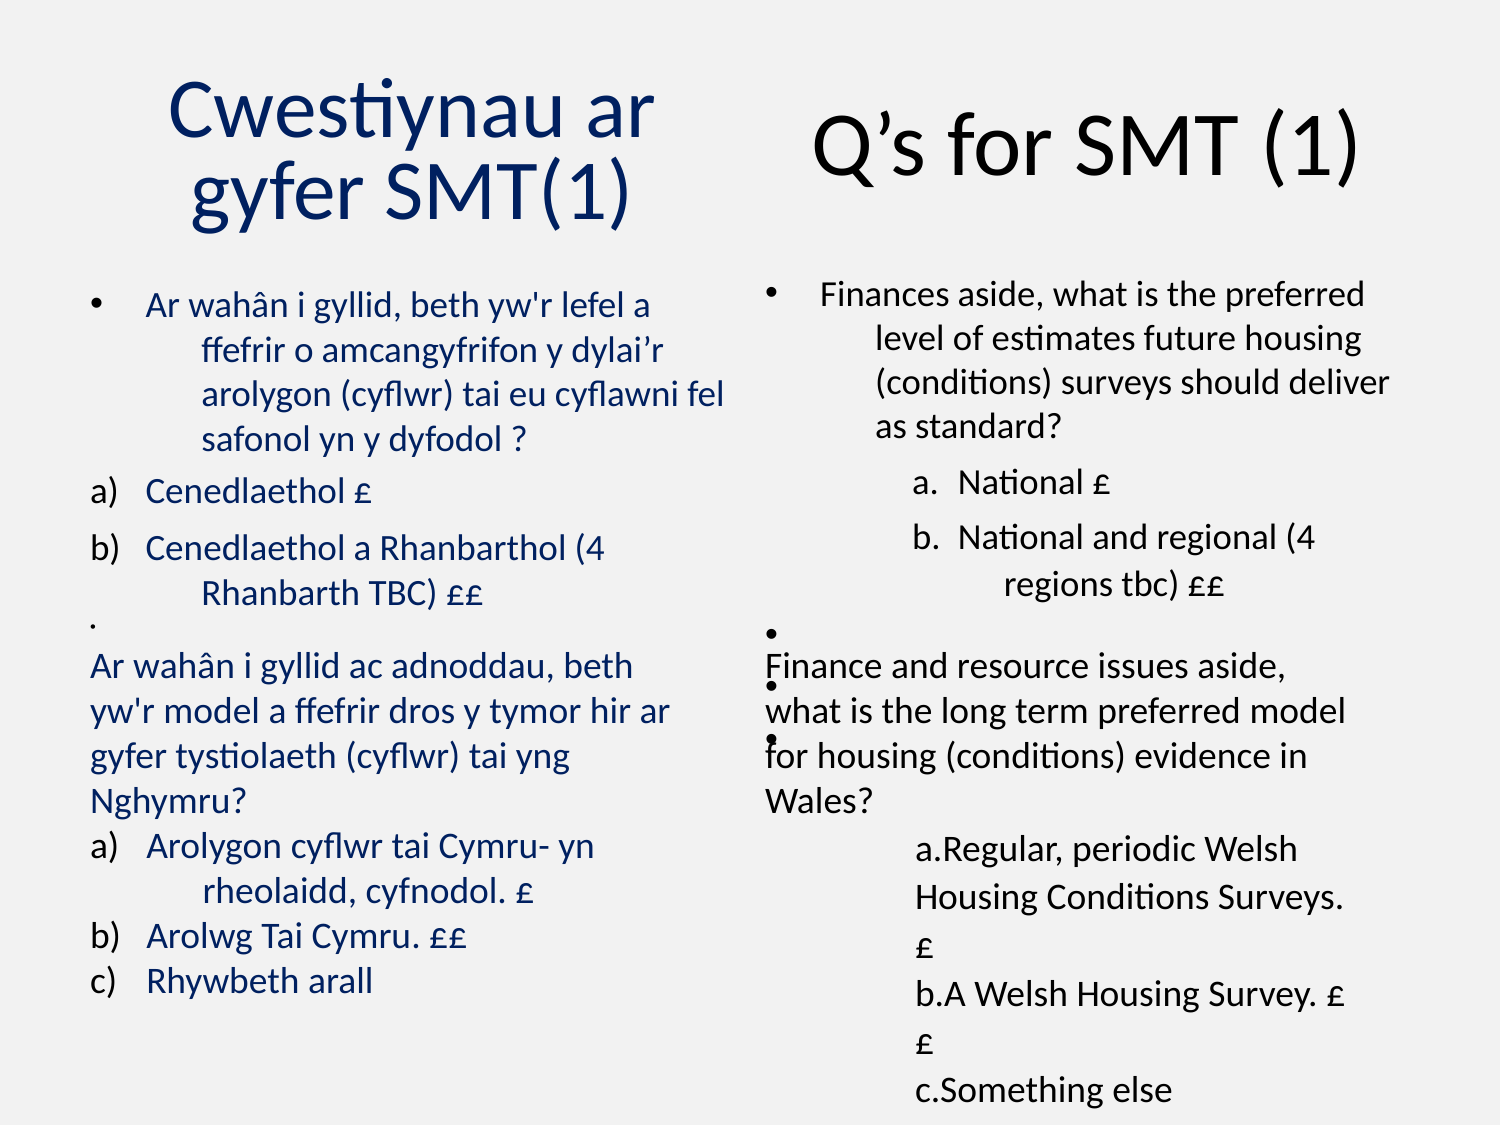

Q’s for SMT (1)
Cwestiynau ar gyfer SMT(1)
# Finances aside, what is the preferred level of estimates future housing (conditions) surveys should deliver as standard?
National £
National and regional (4 regions tbc) ££
Ar wahân i gyllid, beth yw'r lefel a ffefrir o amcangyfrifon y dylai’r arolygon (cyflwr) tai eu cyflawni fel safonol yn y dyfodol ?
Cenedlaethol £
Cenedlaethol a Rhanbarthol (4 Rhanbarth TBC) ££
Ar wahân i gyllid ac adnoddau, beth yw'r model a ffefrir dros y tymor hir ar gyfer tystiolaeth (cyflwr) tai yng Nghymru?
Arolygon cyflwr tai Cymru- yn rheolaidd, cyfnodol. £
Arolwg Tai Cymru. ££
Rhywbeth arall
Finance and resource issues aside, what is the long term preferred model for housing (conditions) evidence in Wales?
Regular, periodic Welsh Housing Conditions Surveys. £
A Welsh Housing Survey. ££
Something else